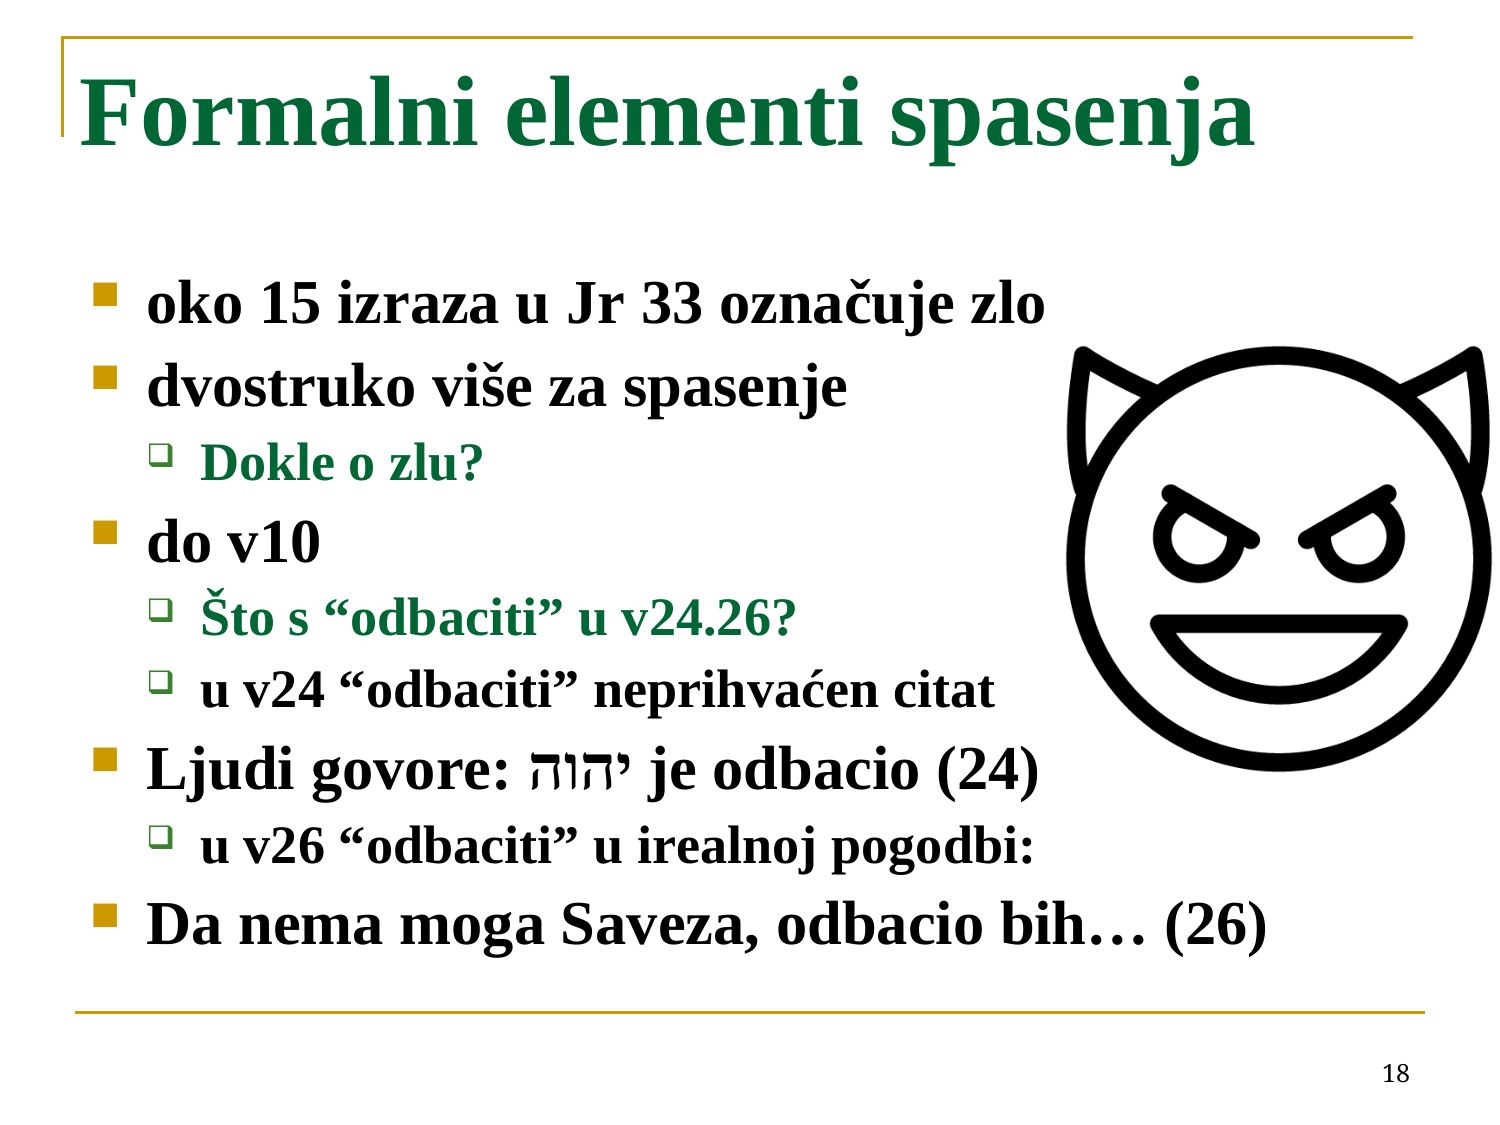

# Formalni elementi spasenja
oko 15 izraza u Jr 33 označuje zlo
dvostruko više za spasenje
Dokle o zlu?
do v10
Što s “odbaciti” u v24.26?
u v24 “odbaciti” neprihvaćen citat
Ljudi govore: יהוה je odbacio (24)
u v26 “odbaciti” u irealnoj pogodbi:
Da nema moga Saveza, odbacio bih… (26)